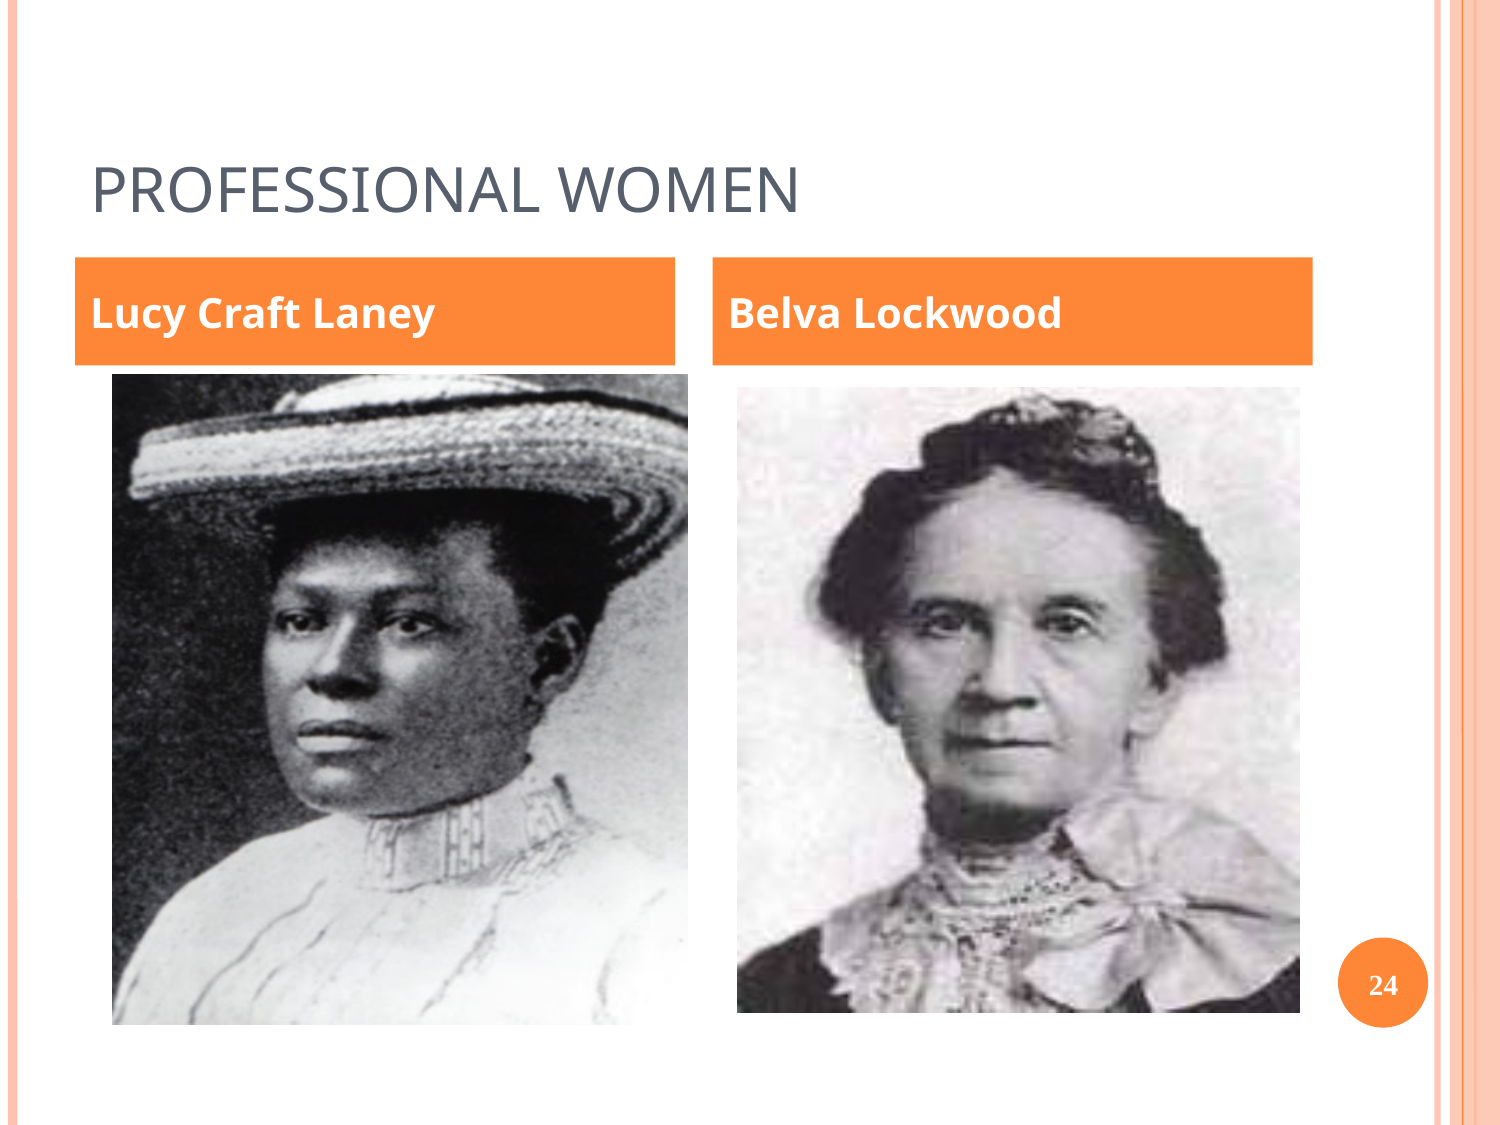

# Professional Women
Lucy Craft Laney
Belva Lockwood